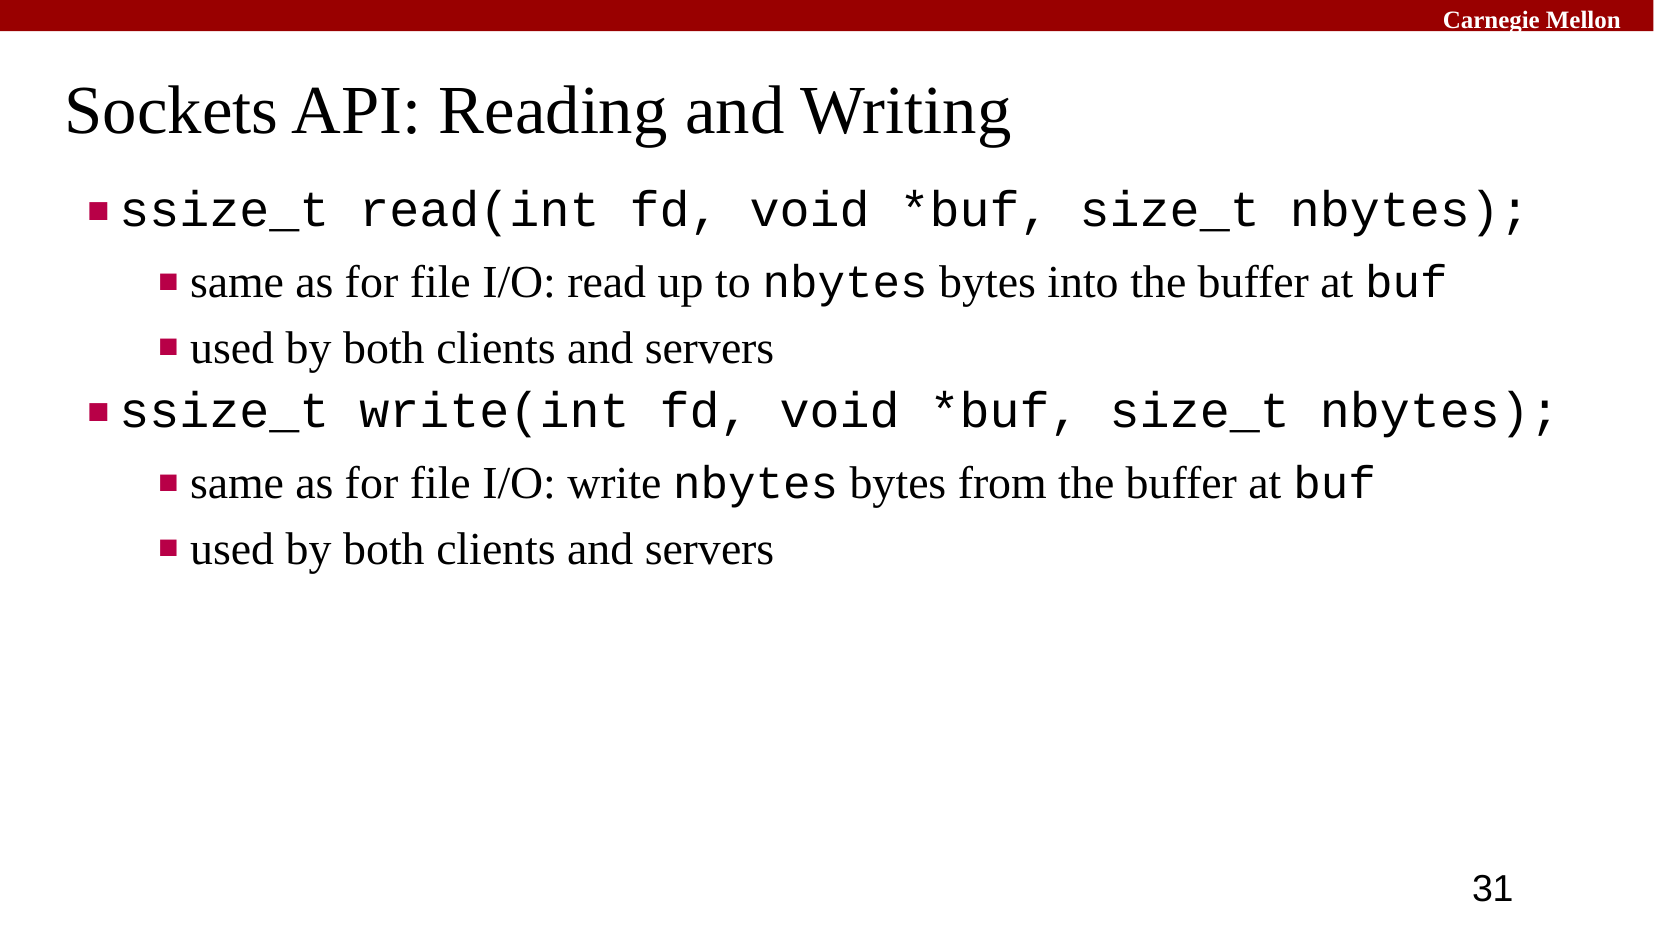

# Sockets API: Reading and Writing
ssize_t read(int fd, void *buf, size_t nbytes);
same as for file I/O: read up to nbytes bytes into the buffer at buf
used by both clients and servers
ssize_t write(int fd, void *buf, size_t nbytes);
same as for file I/O: write nbytes bytes from the buffer at buf
used by both clients and servers